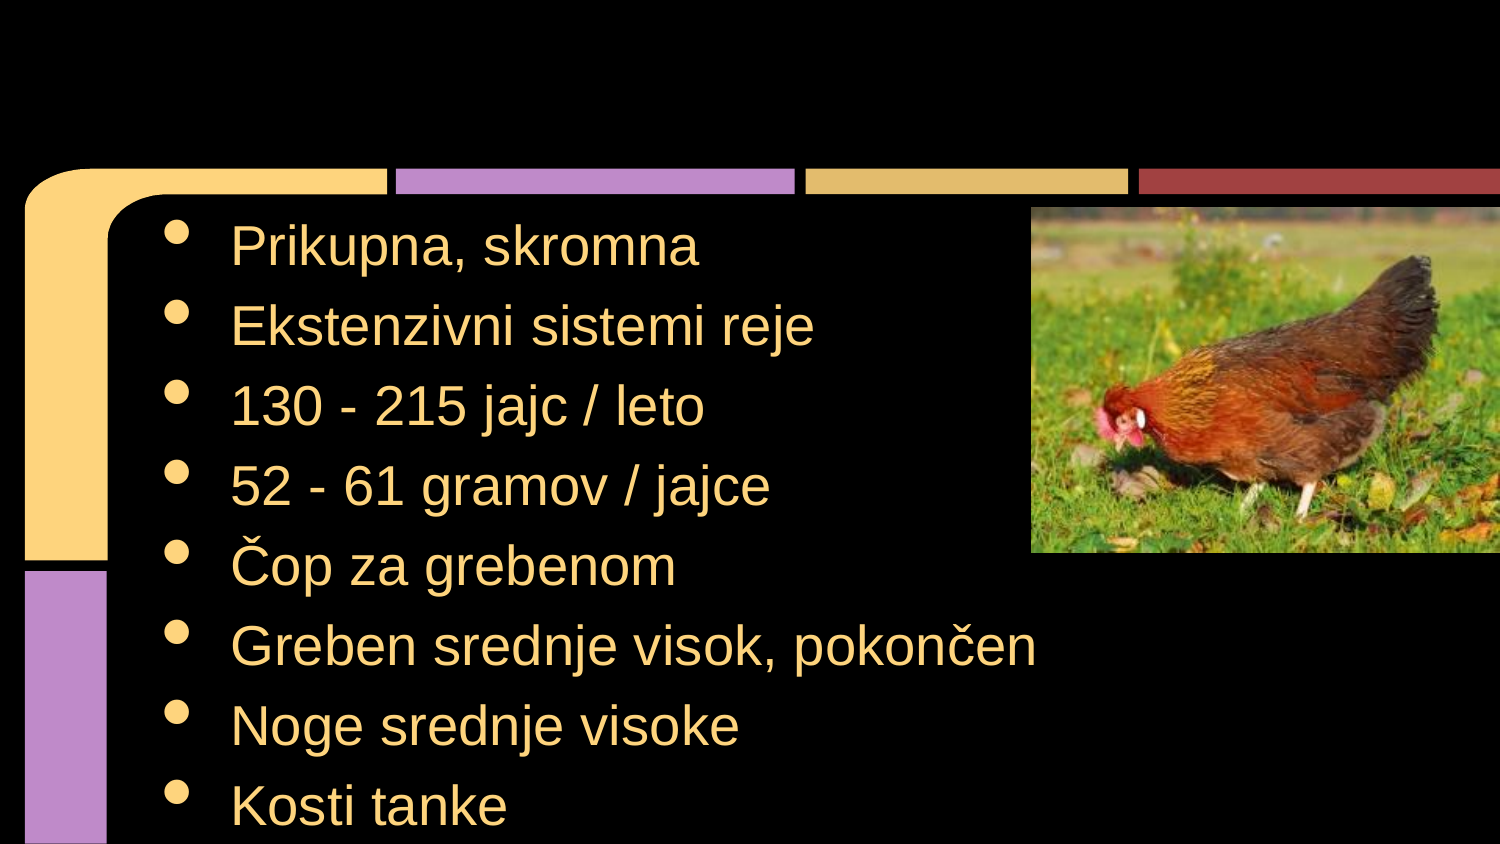

# Prikupna, skromna
Ekstenzivni sistemi reje
130 - 215 jajc / leto
52 - 61 gramov / jajce
Čop za grebenom
Greben srednje visok, pokončen
Noge srednje visoke
Kosti tanke